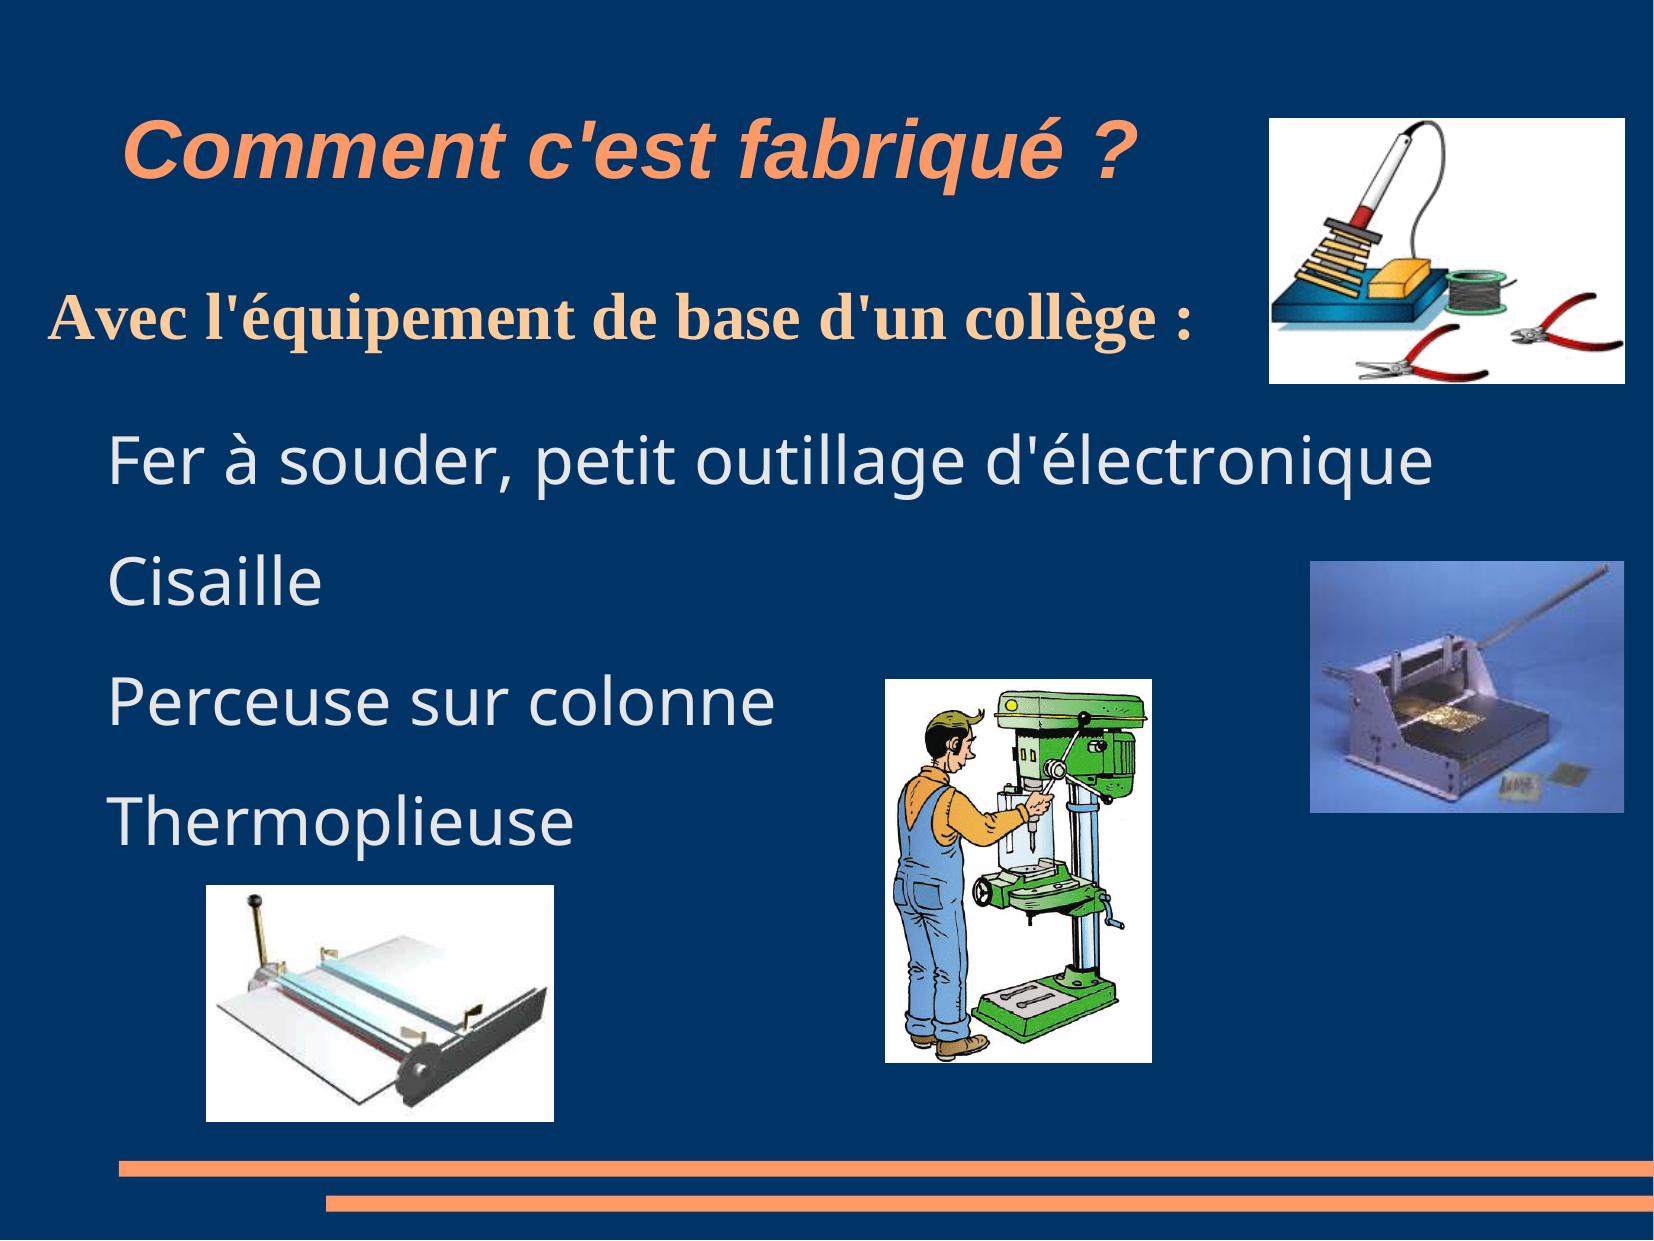

# Comment c'est fabriqué ?
Avec l'équipement de base d'un collège :
Fer à souder, petit outillage d'électronique
Cisaille
Perceuse sur colonne
Thermoplieuse